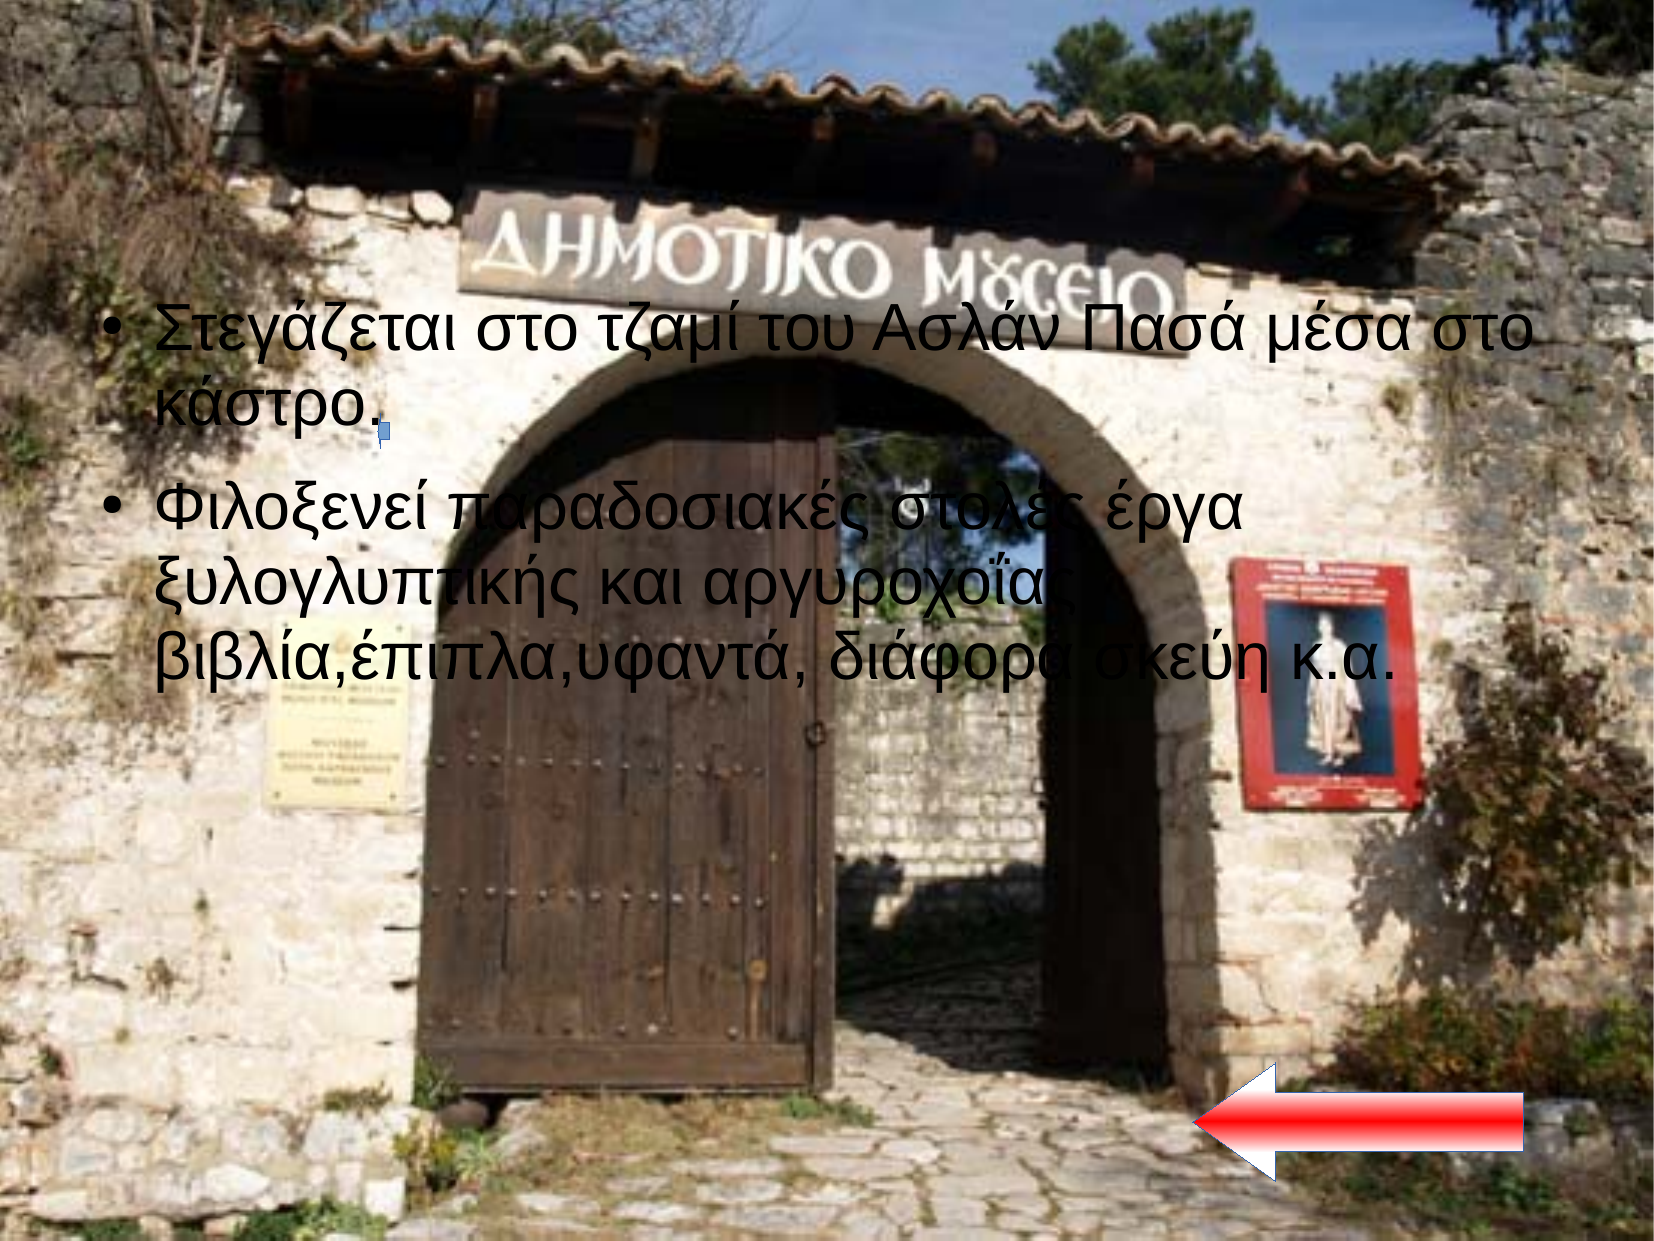

#
Στεγάζεται στο τζαμί του Ασλάν Πασά μέσα στο κάστρο.
Φιλοξενεί παραδοσιακές στολές έργα ξυλογλυπτικής και αργυροχοΐας βιβλία,έπιπλα,υφαντά, διάφορα σκεύη κ.α.